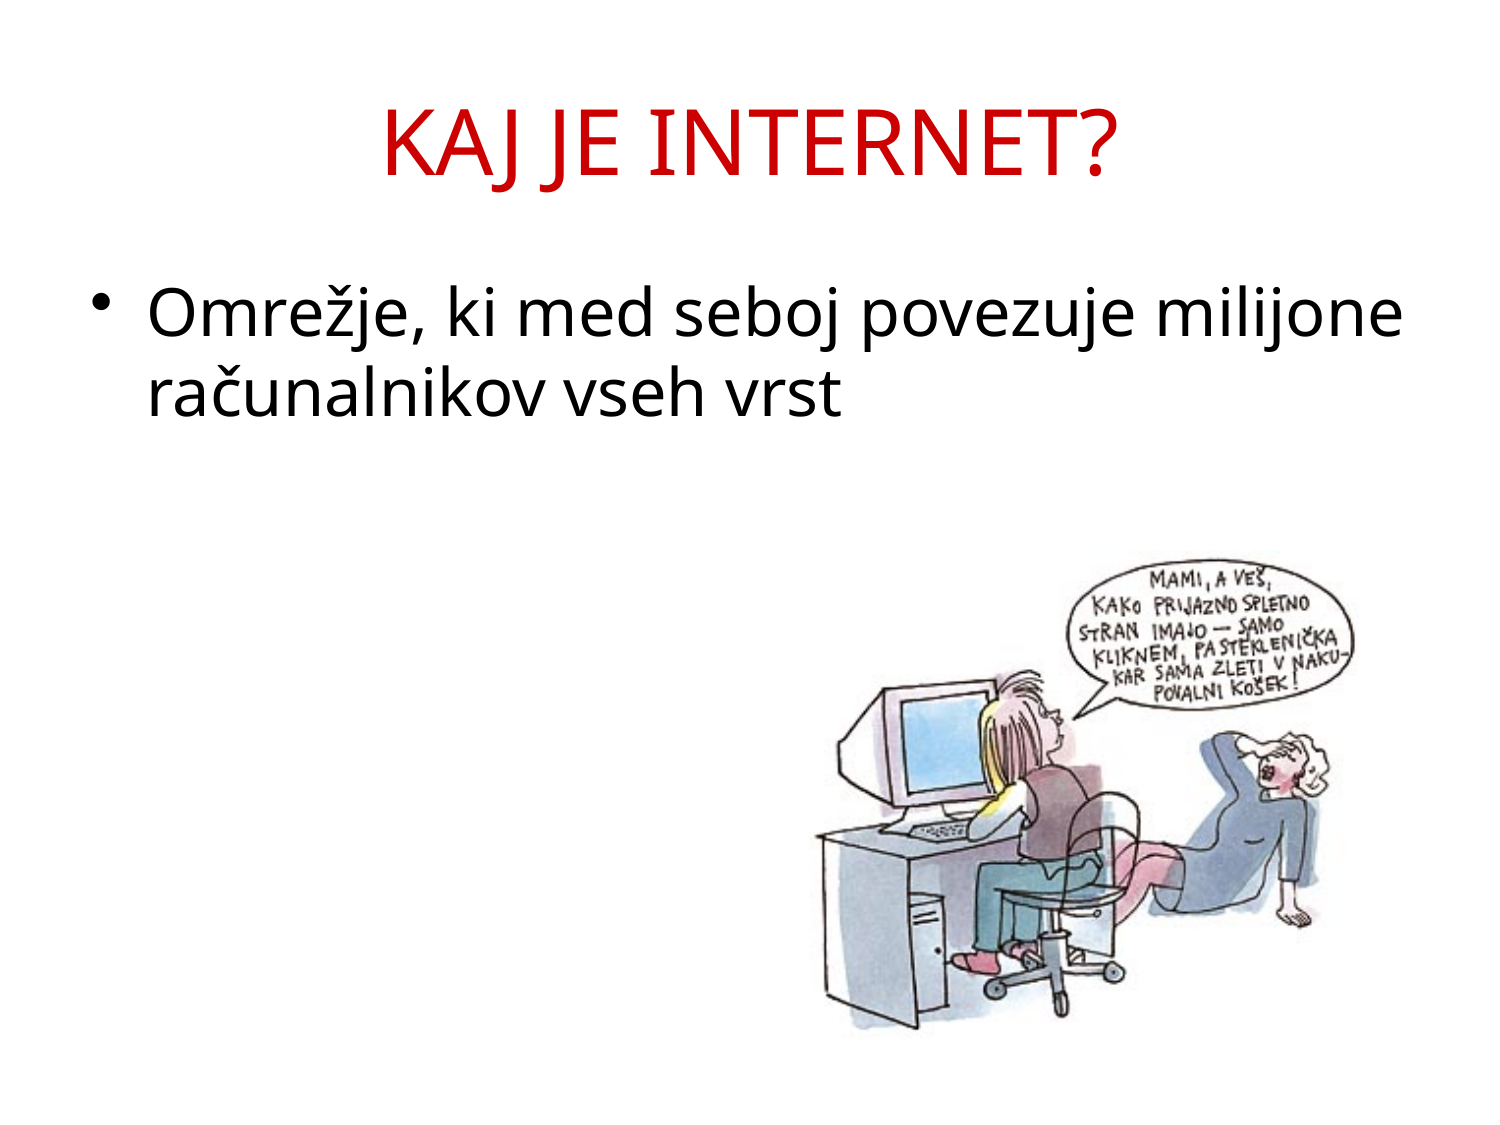

# KAJ JE INTERNET?
Omrežje, ki med seboj povezuje milijone računalnikov vseh vrst